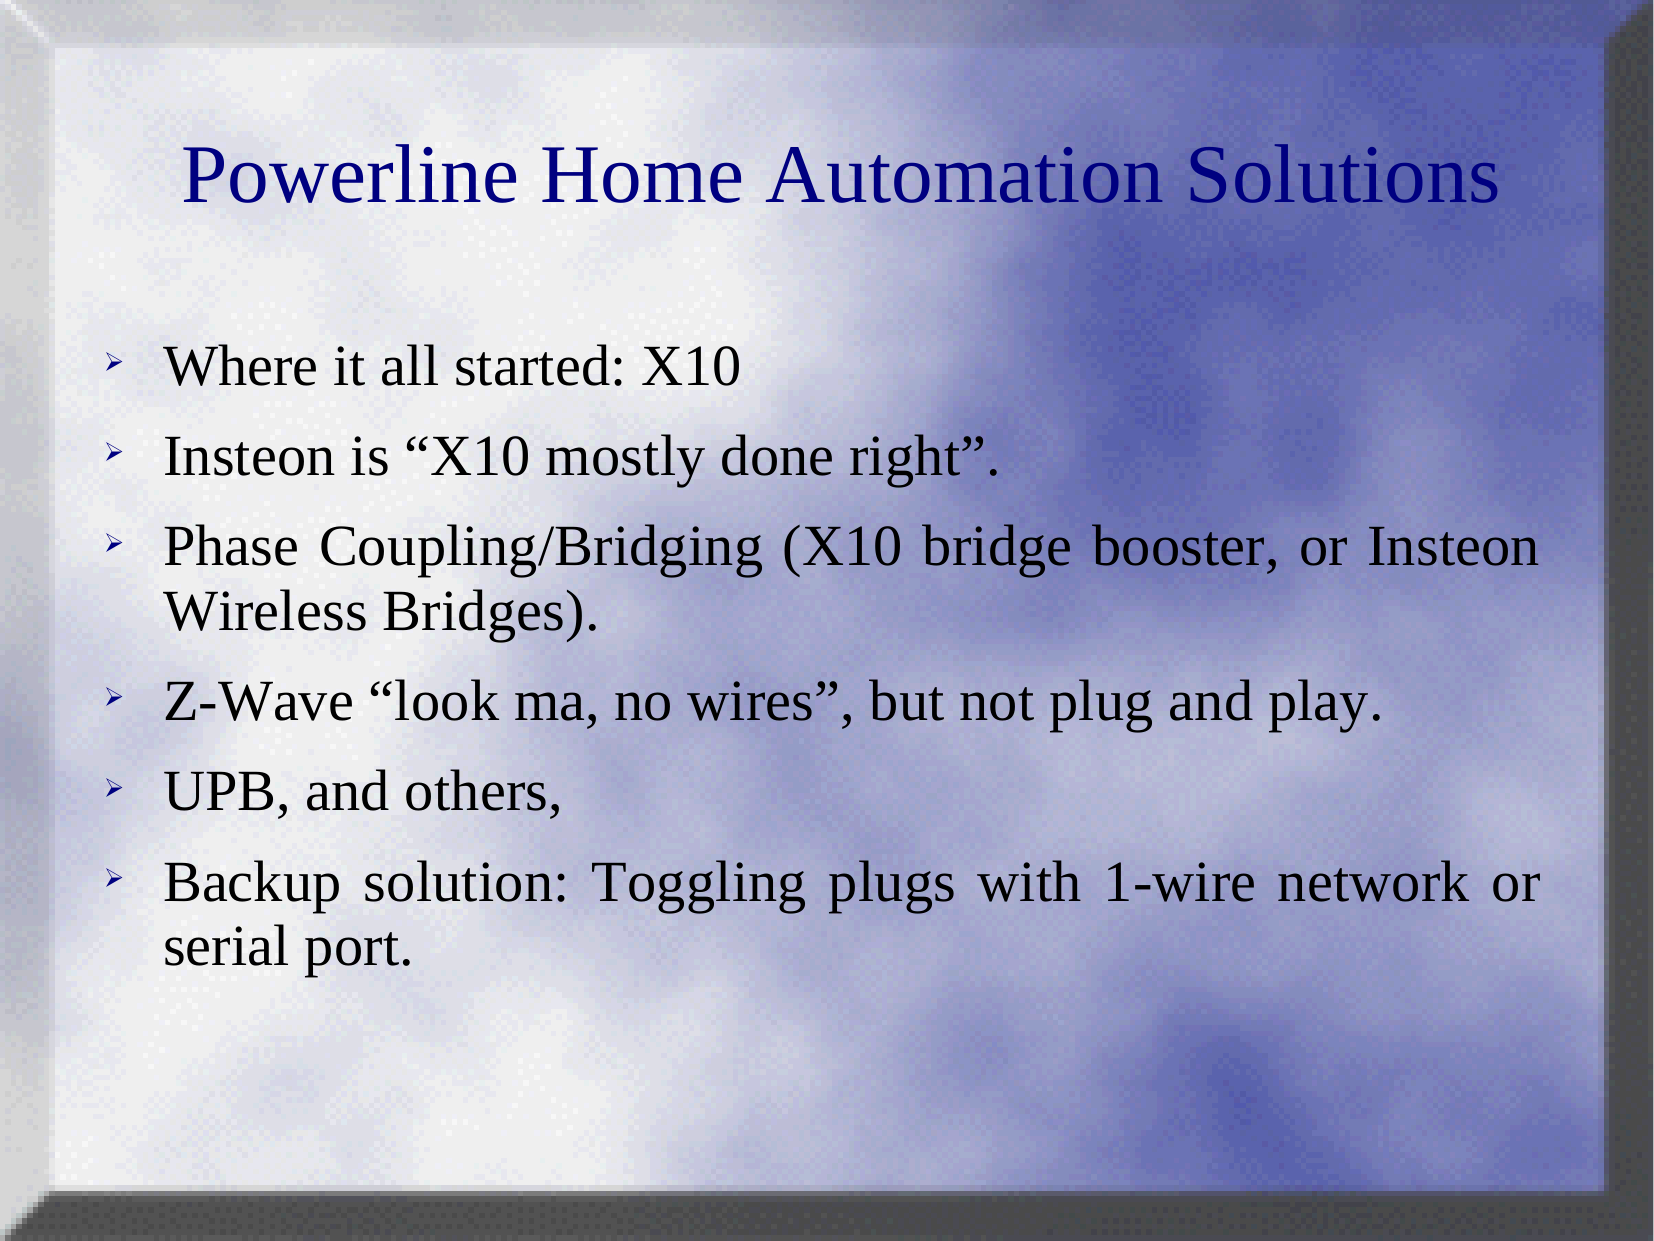

# Powerline Home Automation Solutions
Where it all started: X10
Insteon is “X10 mostly done right”.
Phase Coupling/Bridging (X10 bridge booster, or Insteon Wireless Bridges).
Z-Wave “look ma, no wires”, but not plug and play.
UPB, and others,
Backup solution: Toggling plugs with 1-wire network or serial port.